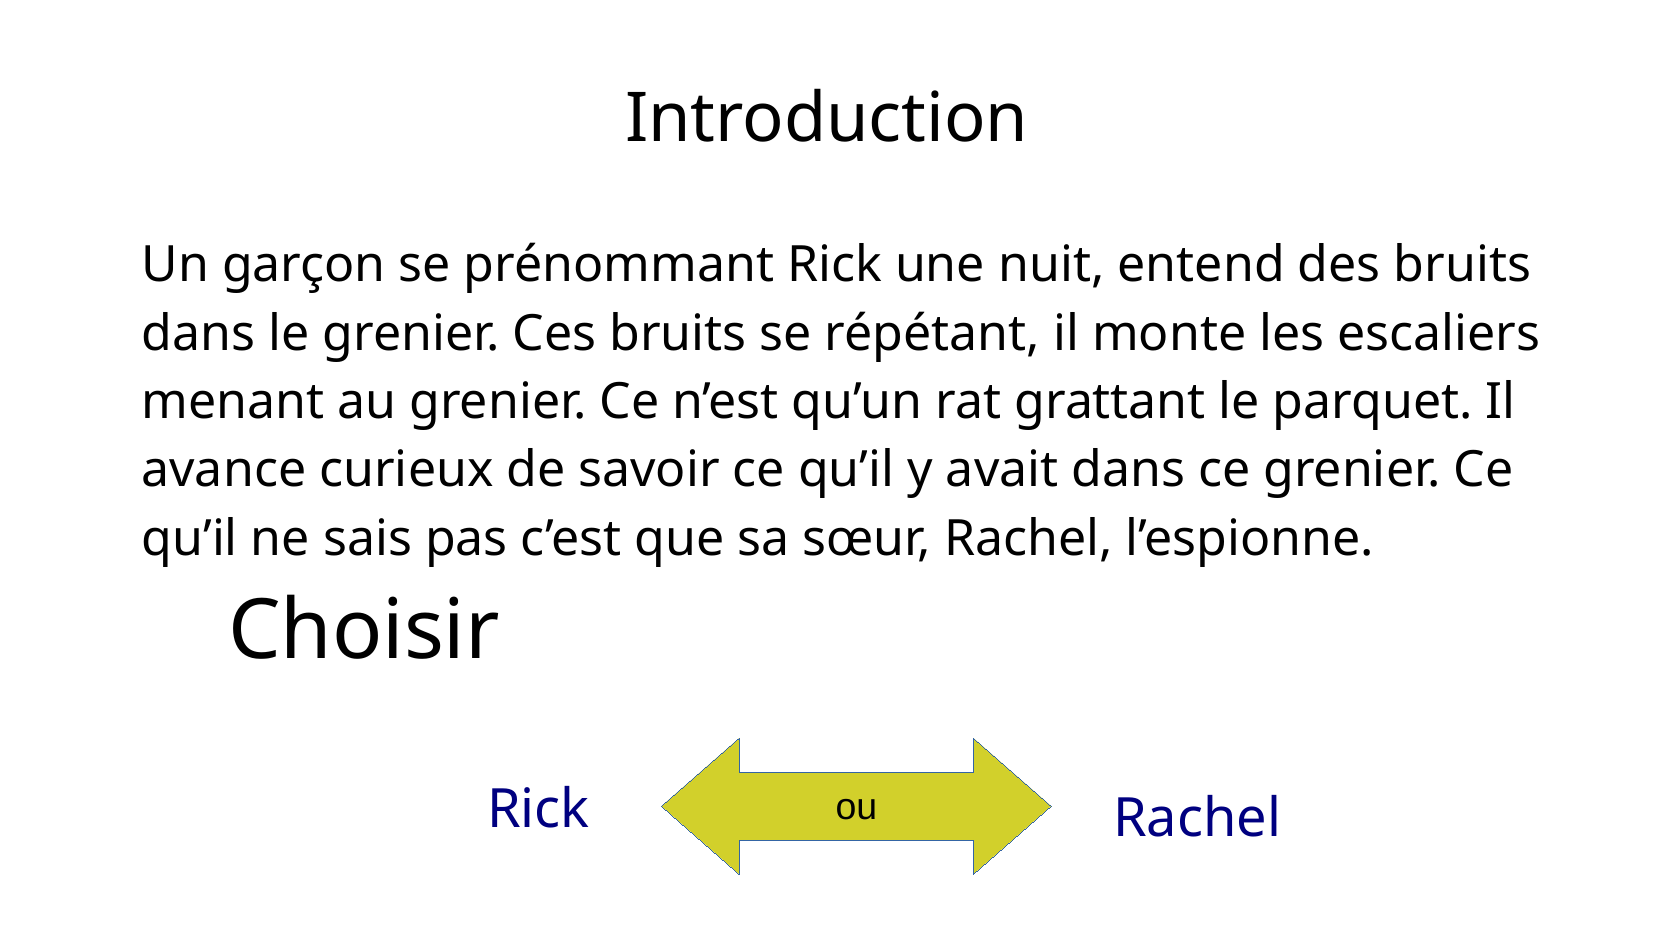

# Introduction
Un garçon se prénommant Rick une nuit, entend des bruits dans le grenier. Ces bruits se répétant, il monte les escaliers menant au grenier. Ce n’est qu’un rat grattant le parquet. Il avance curieux de savoir ce qu’il y avait dans ce grenier. Ce qu’il ne sais pas c’est que sa sœur, Rachel, l’espionne. Choisir
ou
Rick
Rachel